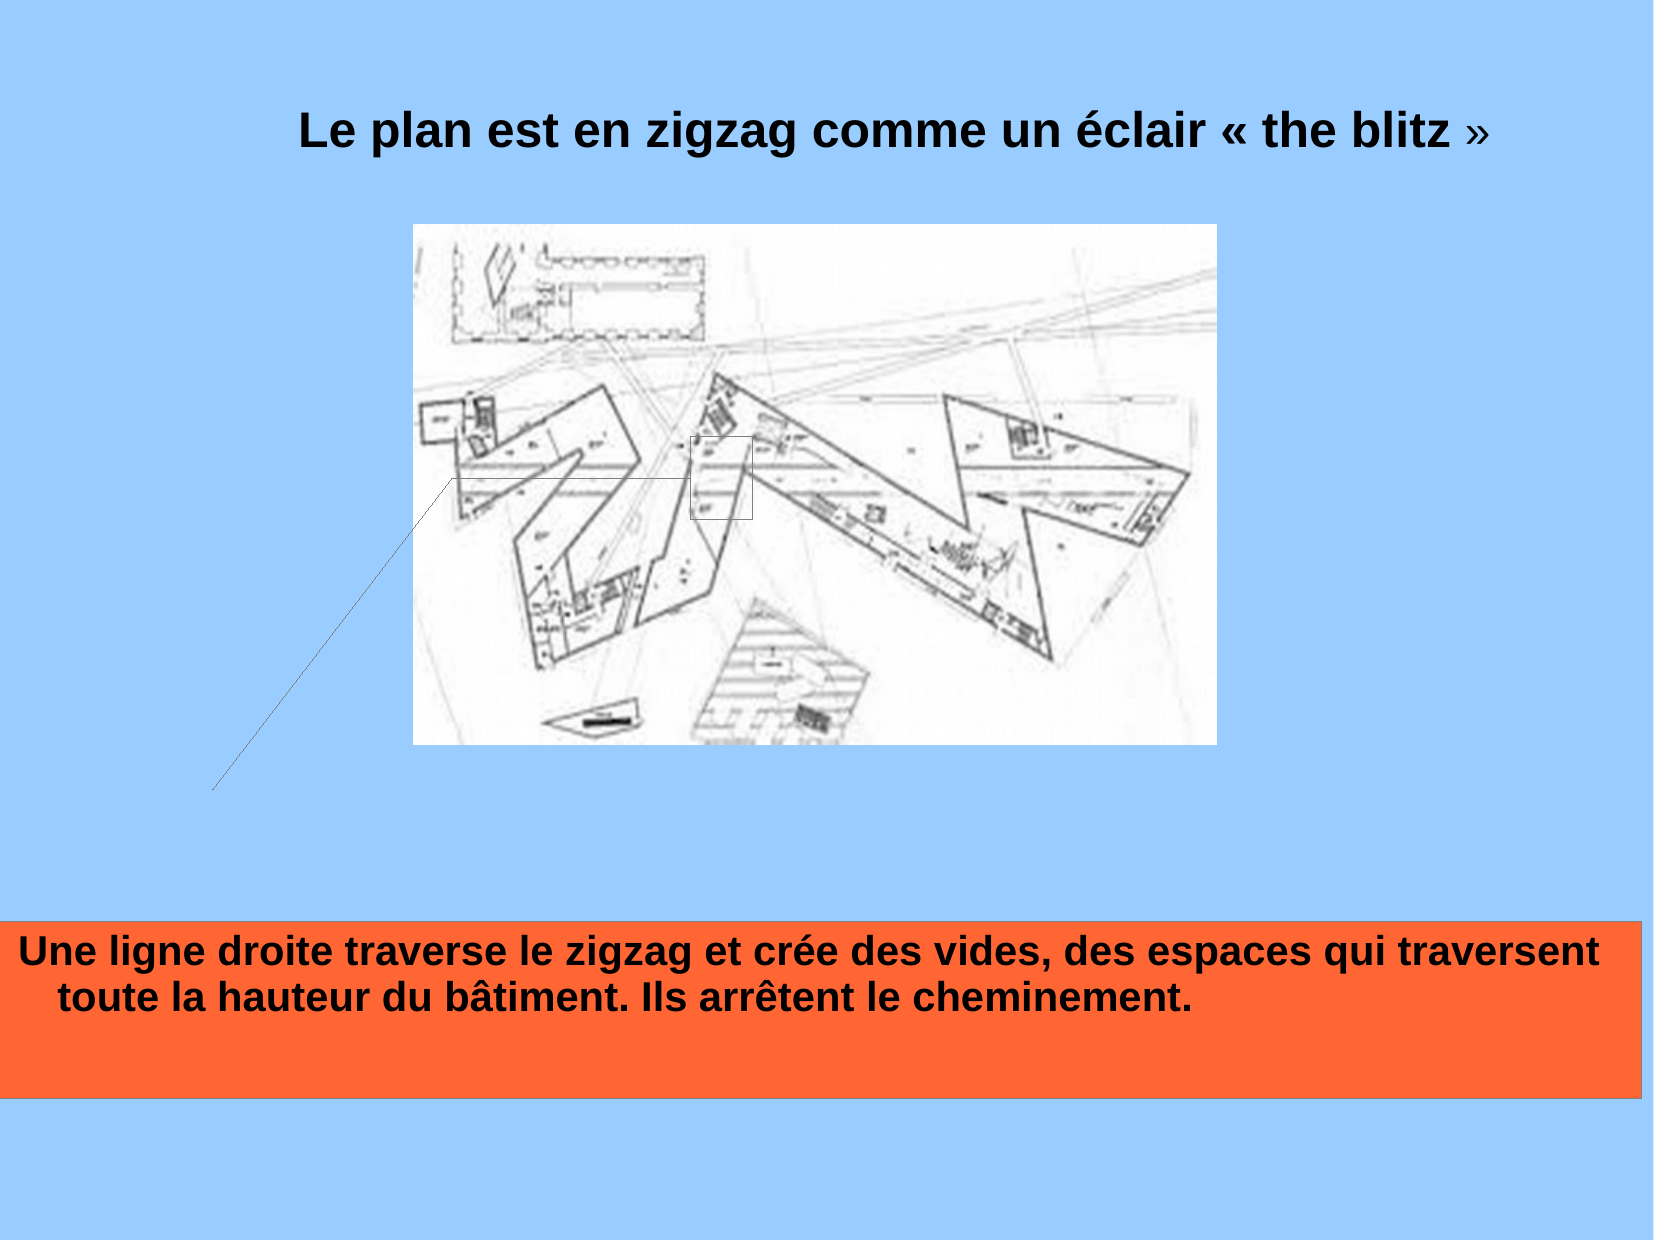

Le plan est en zigzag comme un éclair « the blitz »
Une ligne droite traverse le zigzag et crée des vides, des arrêts dans
le cheminement.